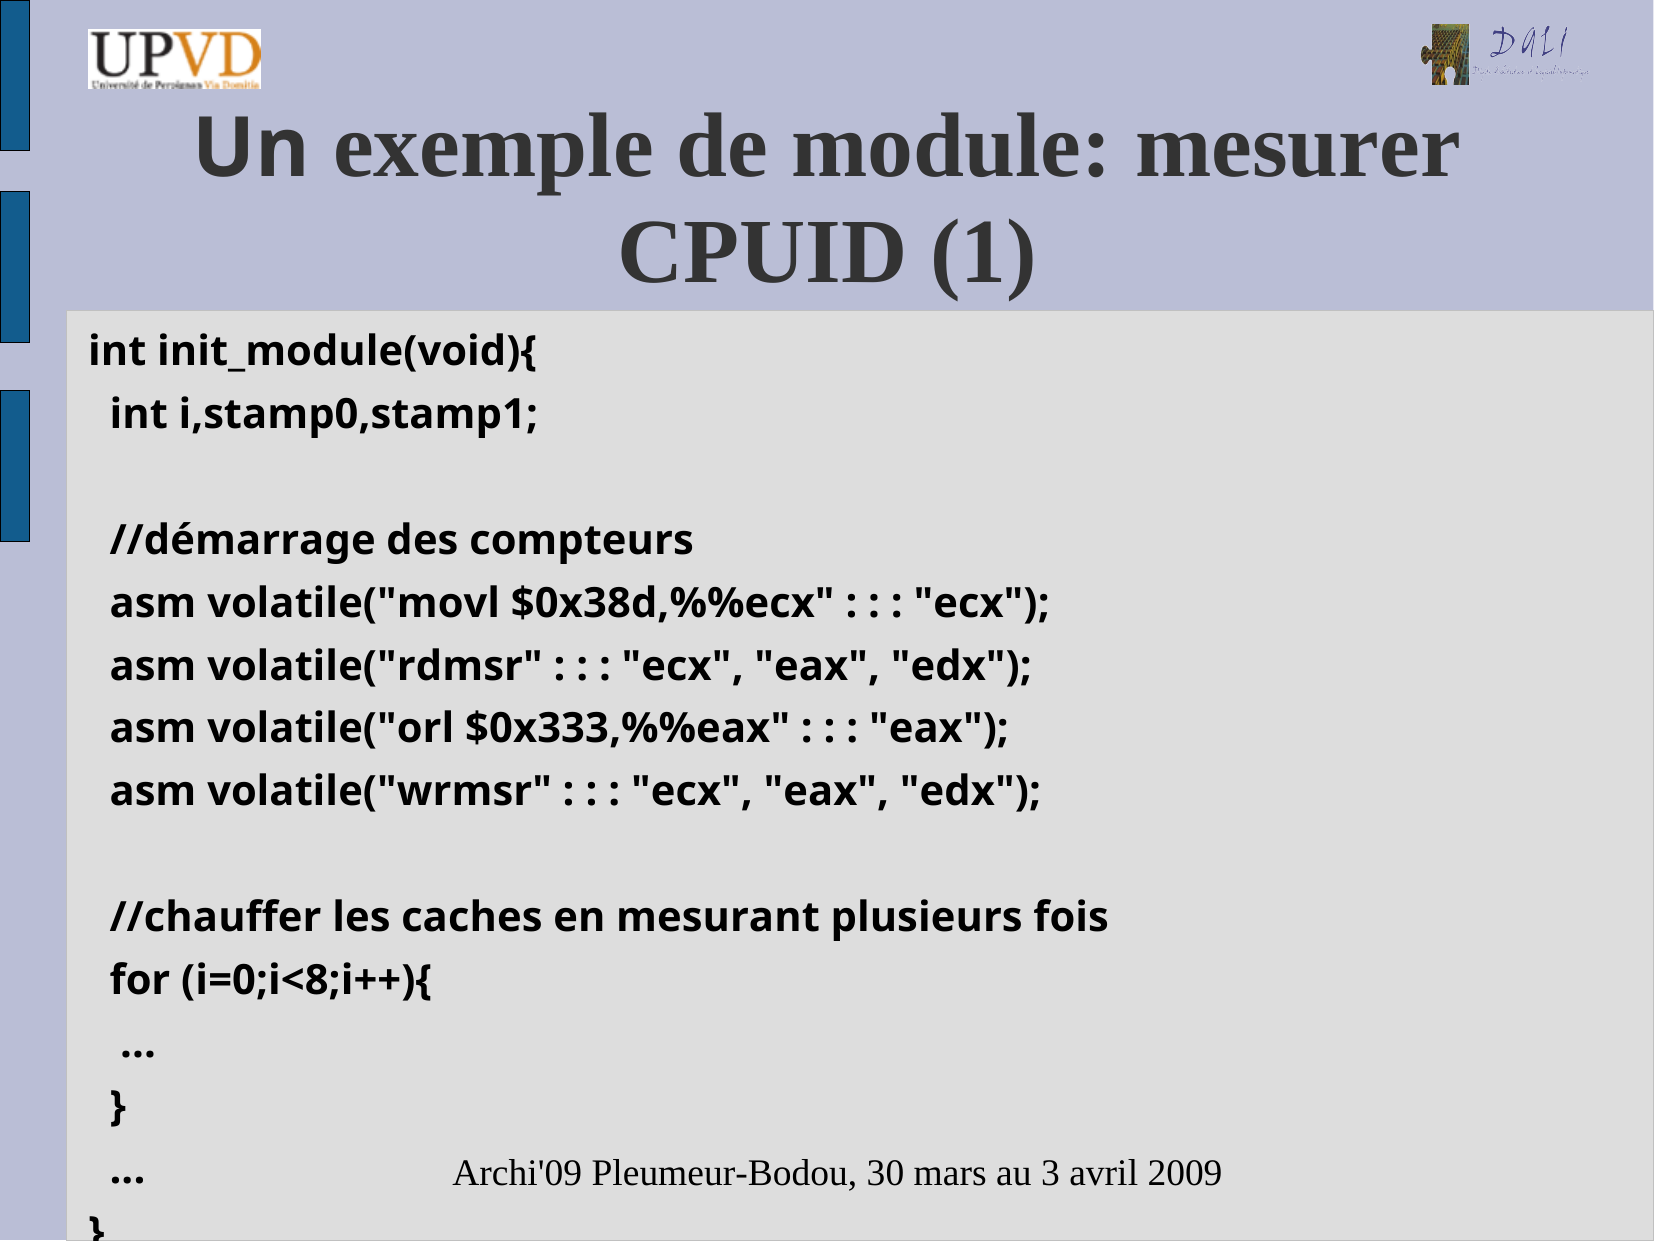

# Un exemple de module: mesurer CPUID (1)
int init_module(void){
 int i,stamp0,stamp1;
 //démarrage des compteurs
 asm volatile("movl $0x38d,%%ecx" : : : "ecx");
 asm volatile("rdmsr" : : : "ecx", "eax", "edx");
 asm volatile("orl $0x333,%%eax" : : : "eax");
 asm volatile("wrmsr" : : : "ecx", "eax", "edx");
 //chauffer les caches en mesurant plusieurs fois
 for (i=0;i<8;i++){
 ...
 }
 ...
}
Archi'09 Pleumeur-Bodou, 30 mars au 3 avril 2009